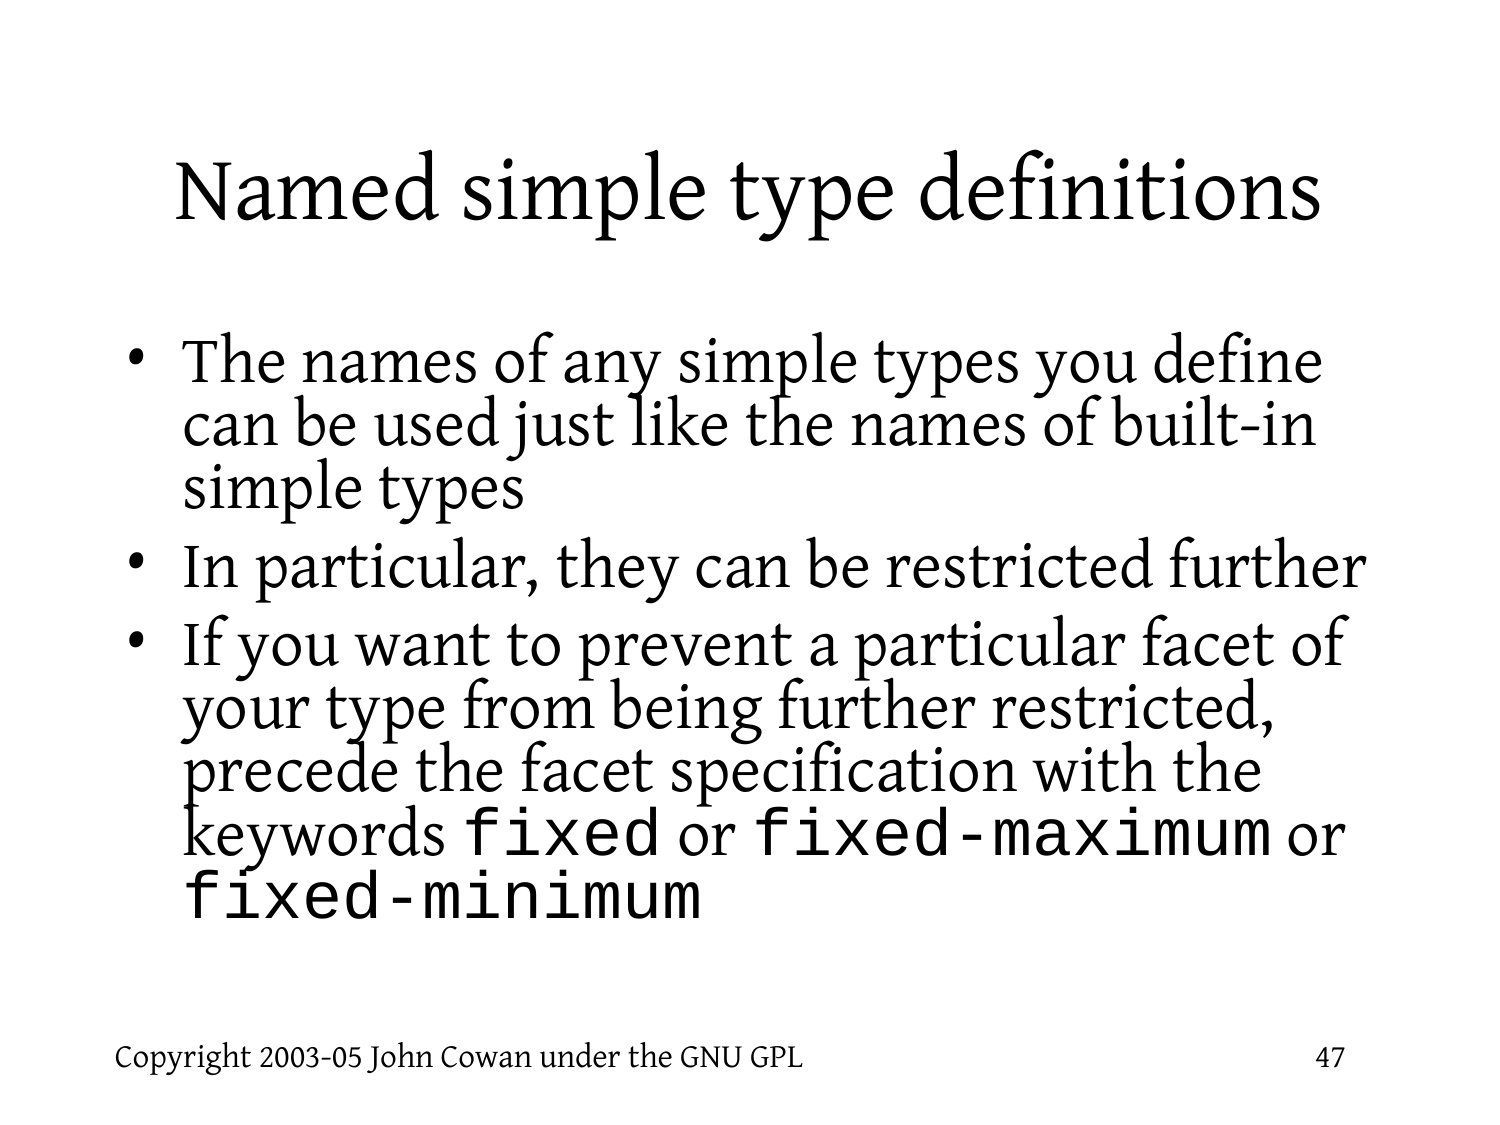

# Named simple type definitions
The names of any simple types you define can be used just like the names of built-in simple types
In particular, they can be restricted further
If you want to prevent a particular facet of your type from being further restricted, precede the facet specification with the keywords fixed or fixed-maximum or fixed-minimum